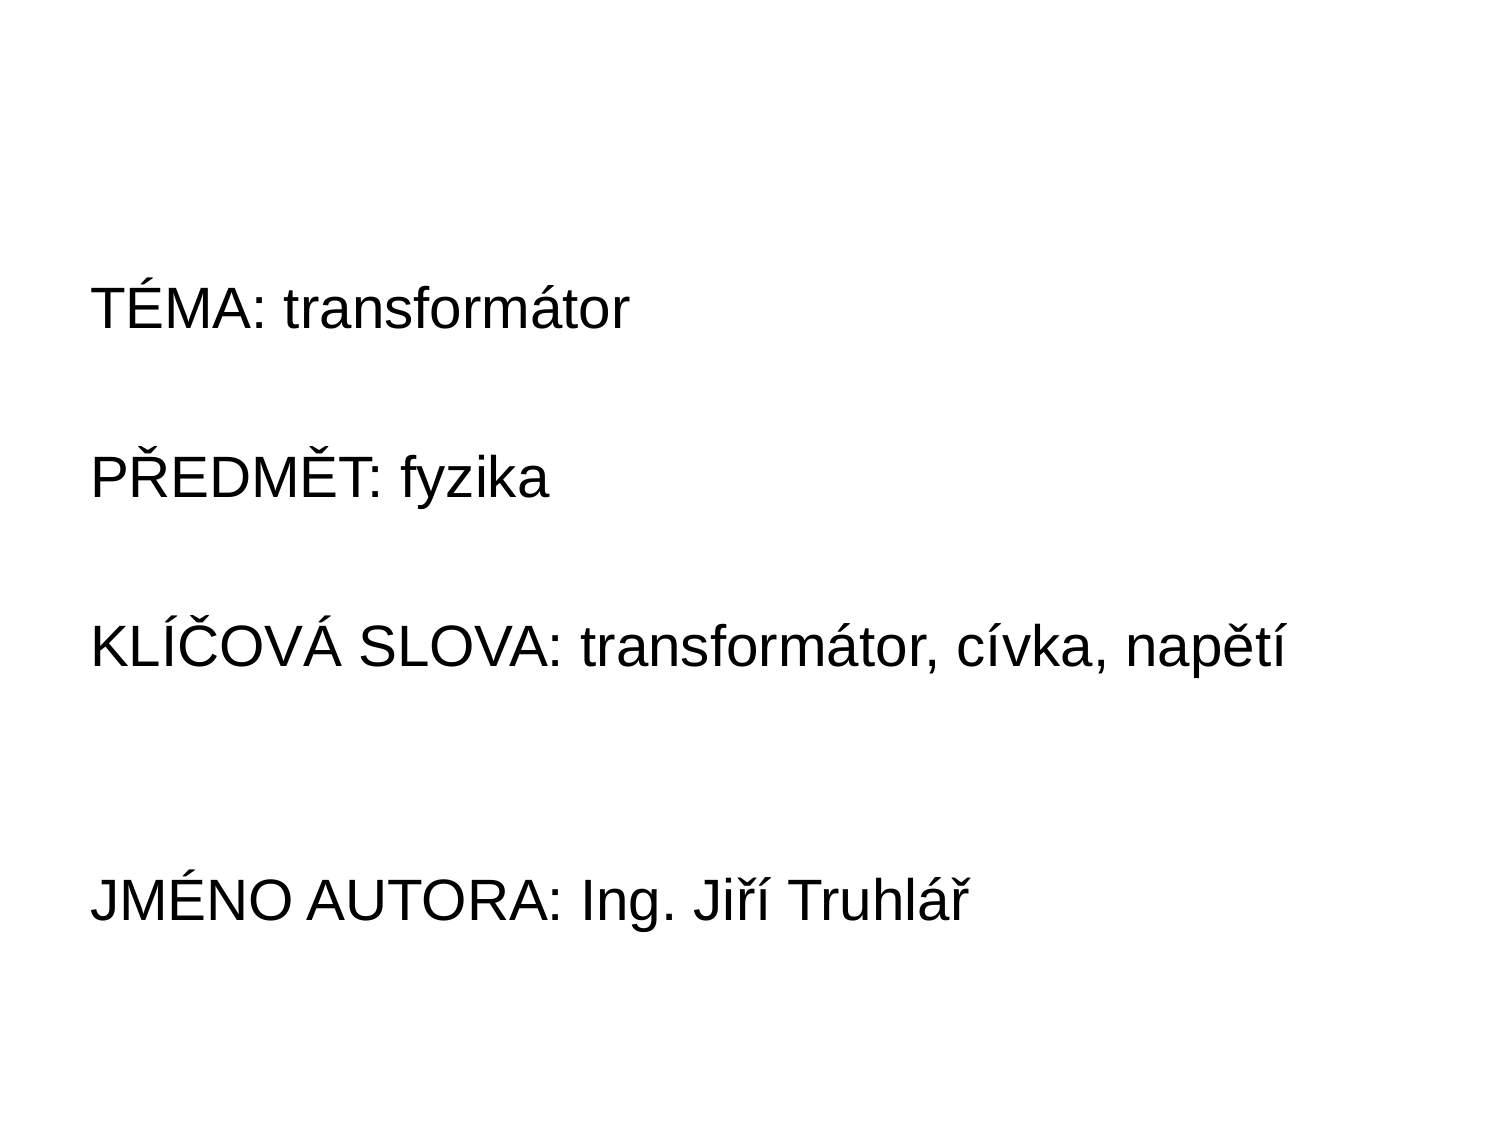

# TÉMA: transformátor
PŘEDMĚT: fyzika
KLÍČOVÁ SLOVA: transformátor, cívka, napětí
JMÉNO AUTORA: Ing. Jiří Truhlář